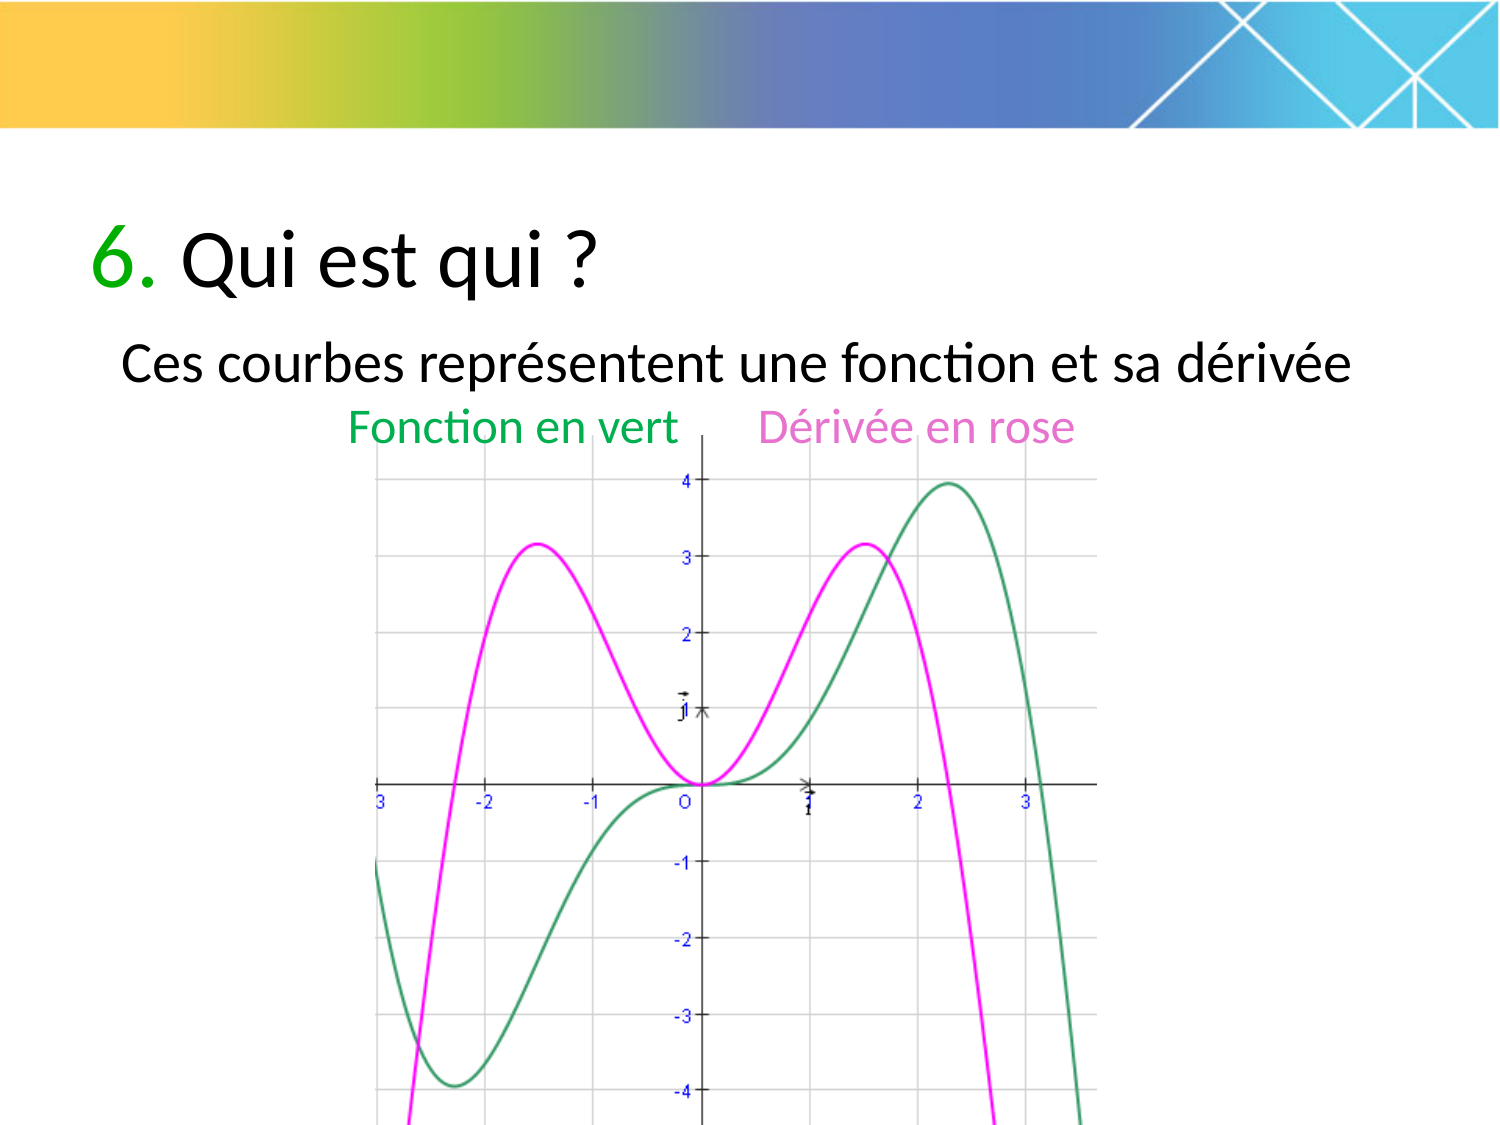

6. Qui est qui ?
Ces courbes représentent une fonction et sa dérivée
 Fonction en vert Dérivée en rose